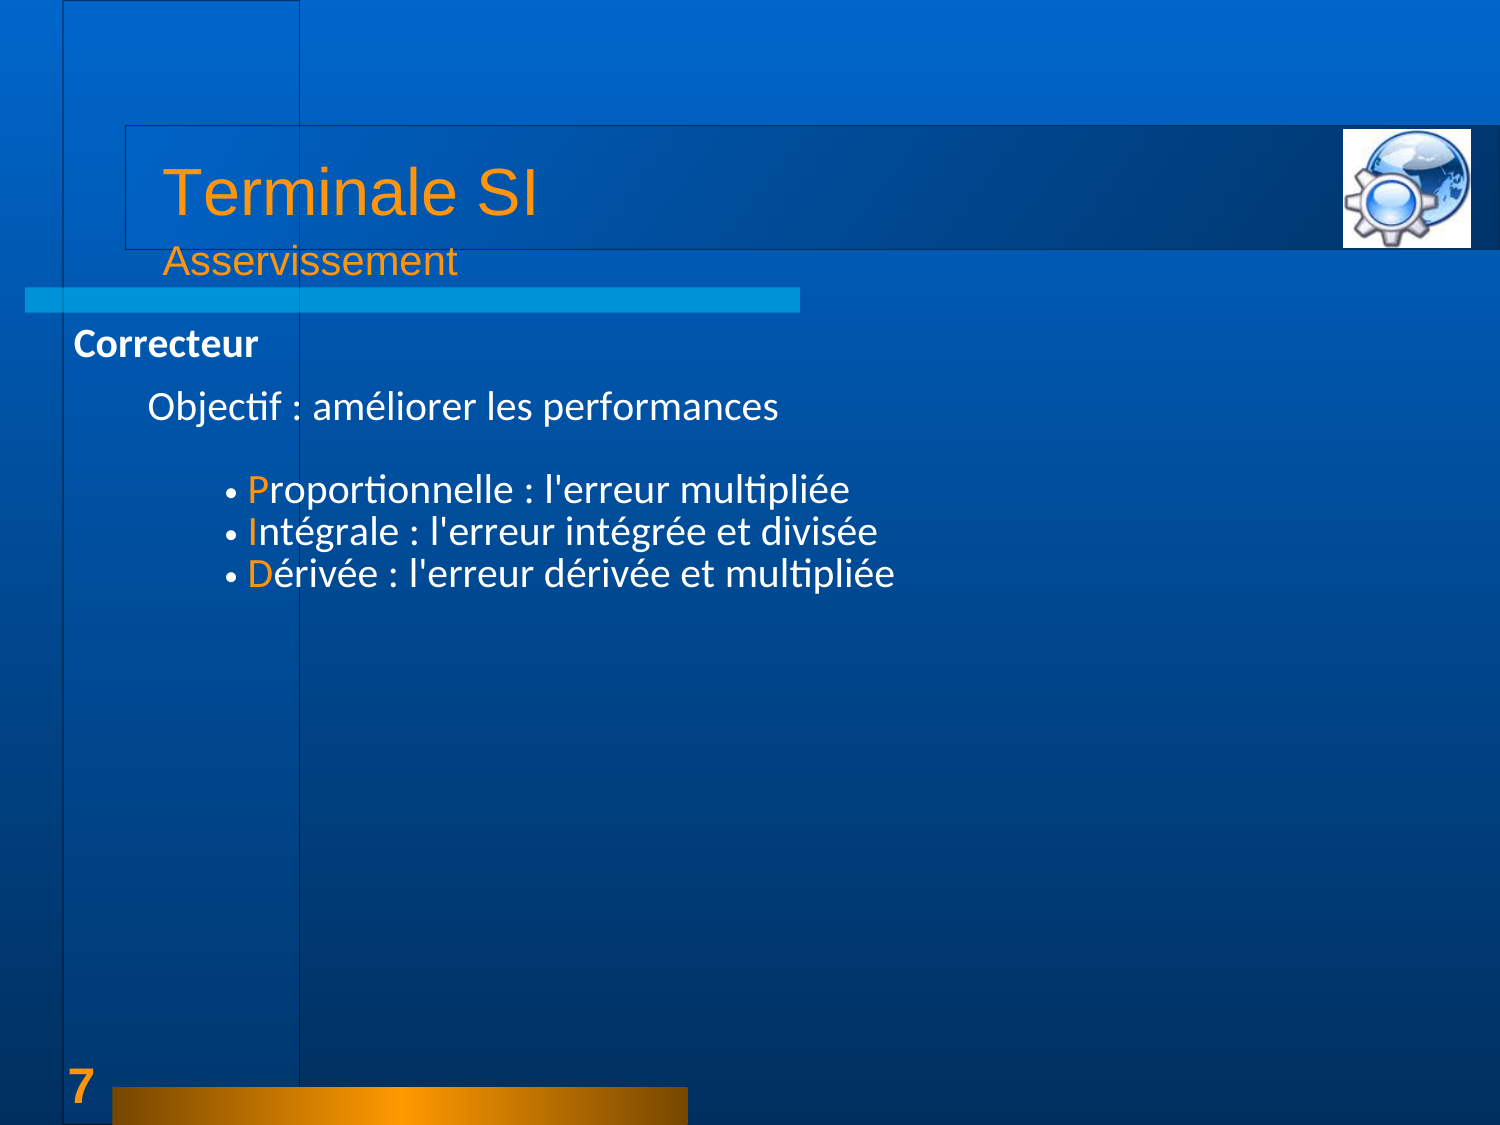

Correcteur
	Objectif : améliorer les performances
 Proportionnelle : l'erreur multipliée
 Intégrale : l'erreur intégrée et divisée
 Dérivée : l'erreur dérivée et multipliée